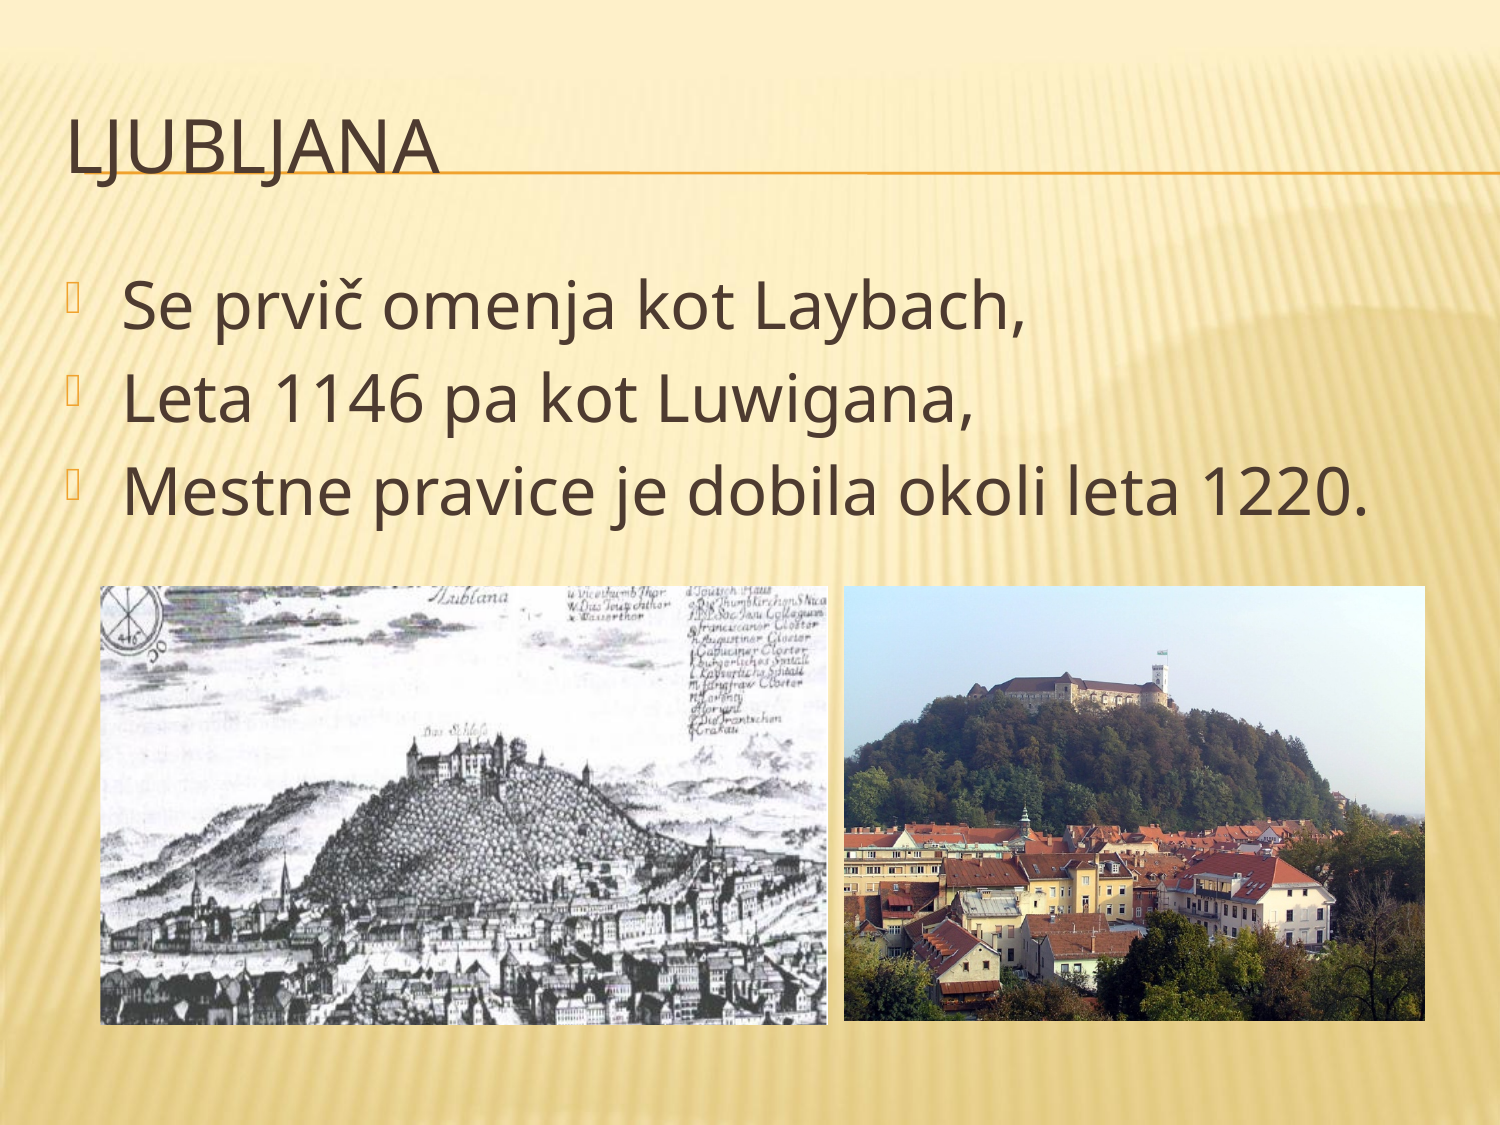

# LJUBLJANA
Se prvič omenja kot Laybach,
Leta 1146 pa kot Luwigana,
Mestne pravice je dobila okoli leta 1220.